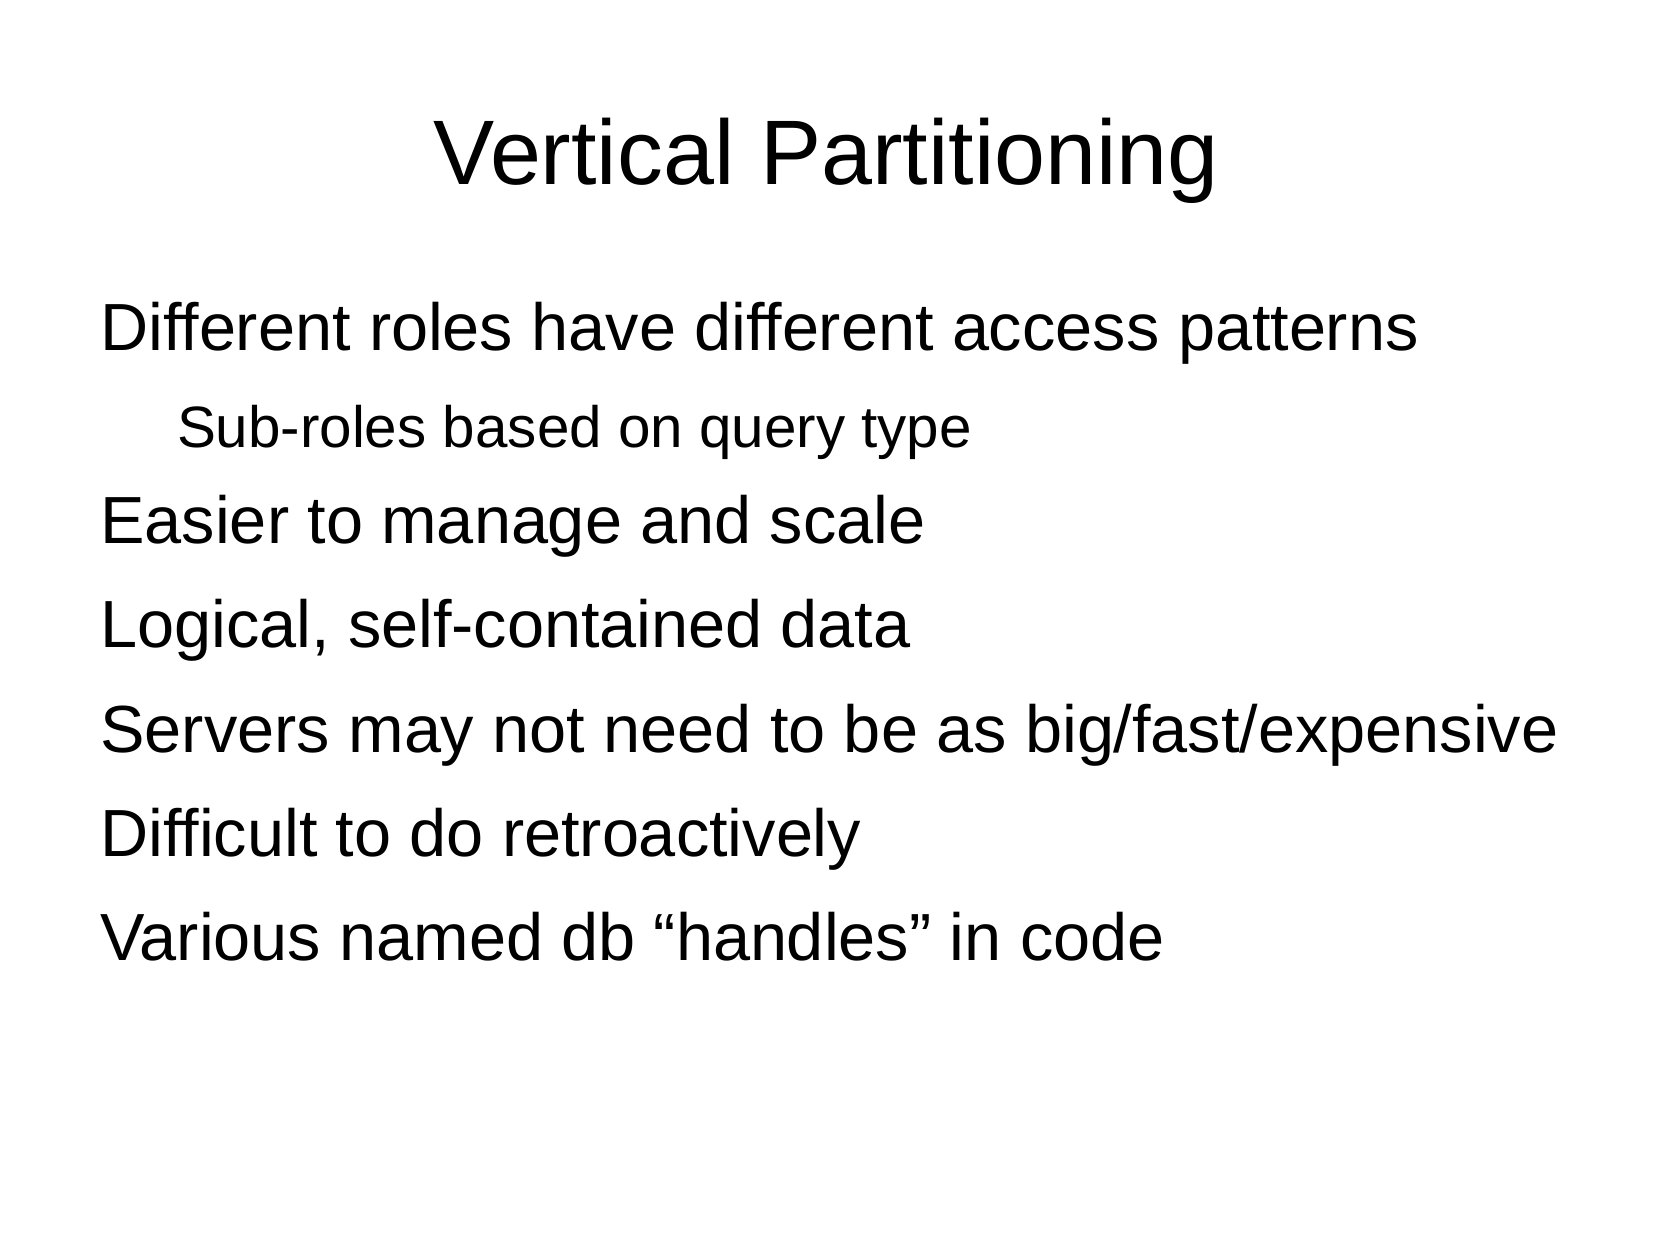

# Vertical Partitioning
Different roles have different access patterns
Sub-roles based on query type
Easier to manage and scale
Logical, self-contained data
Servers may not need to be as big/fast/expensive
Difficult to do retroactively
Various named db “handles” in code